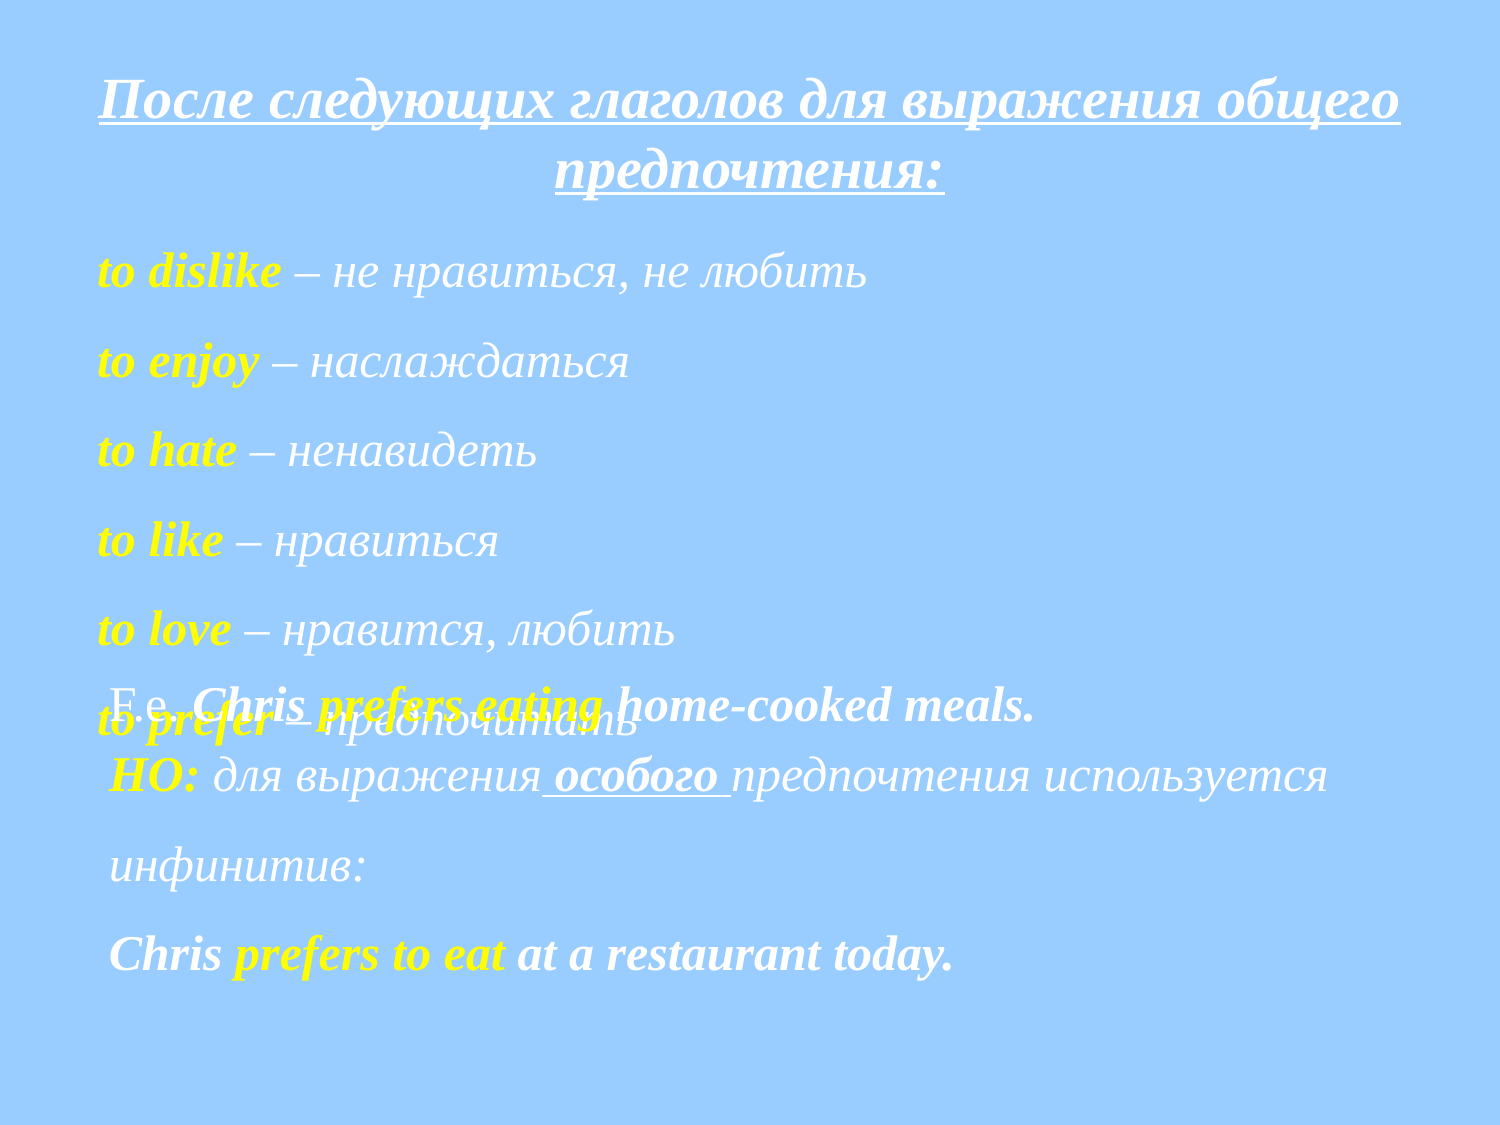

# После следующих глаголов для выражения общего предпочтения:
to dislike – не нравиться, не любить
to enjoy – наслаждаться
to hate – ненавидеть
to like – нравиться
to love – нравится, любить
to prefer – предпочитать
F.e. Chris prefers eating home-cooked meals.
НО: для выражения особого предпочтения используется
инфинитив:
Chris prefers to eat at a restaurant today.